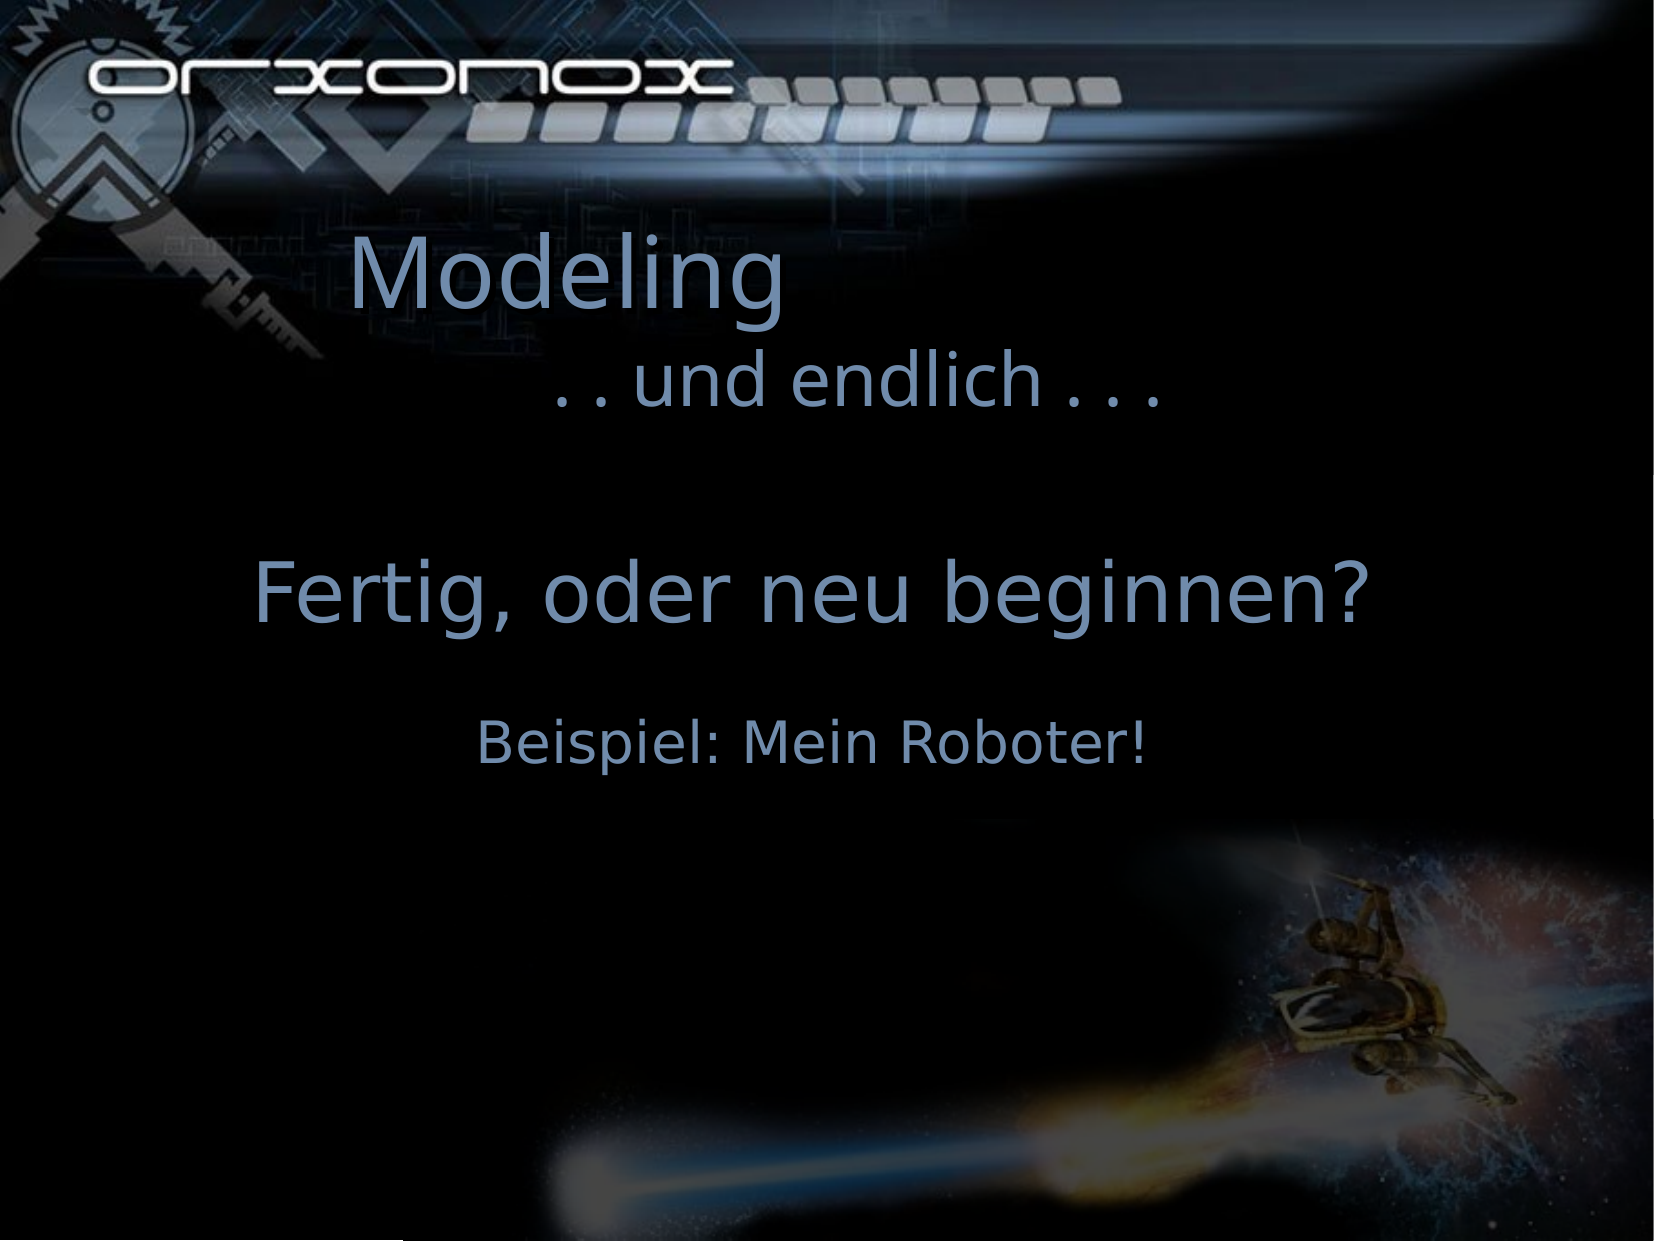

Modeling
. . und endlich . . .
Fertig, oder neu beginnen?
Beispiel: Mein Roboter!